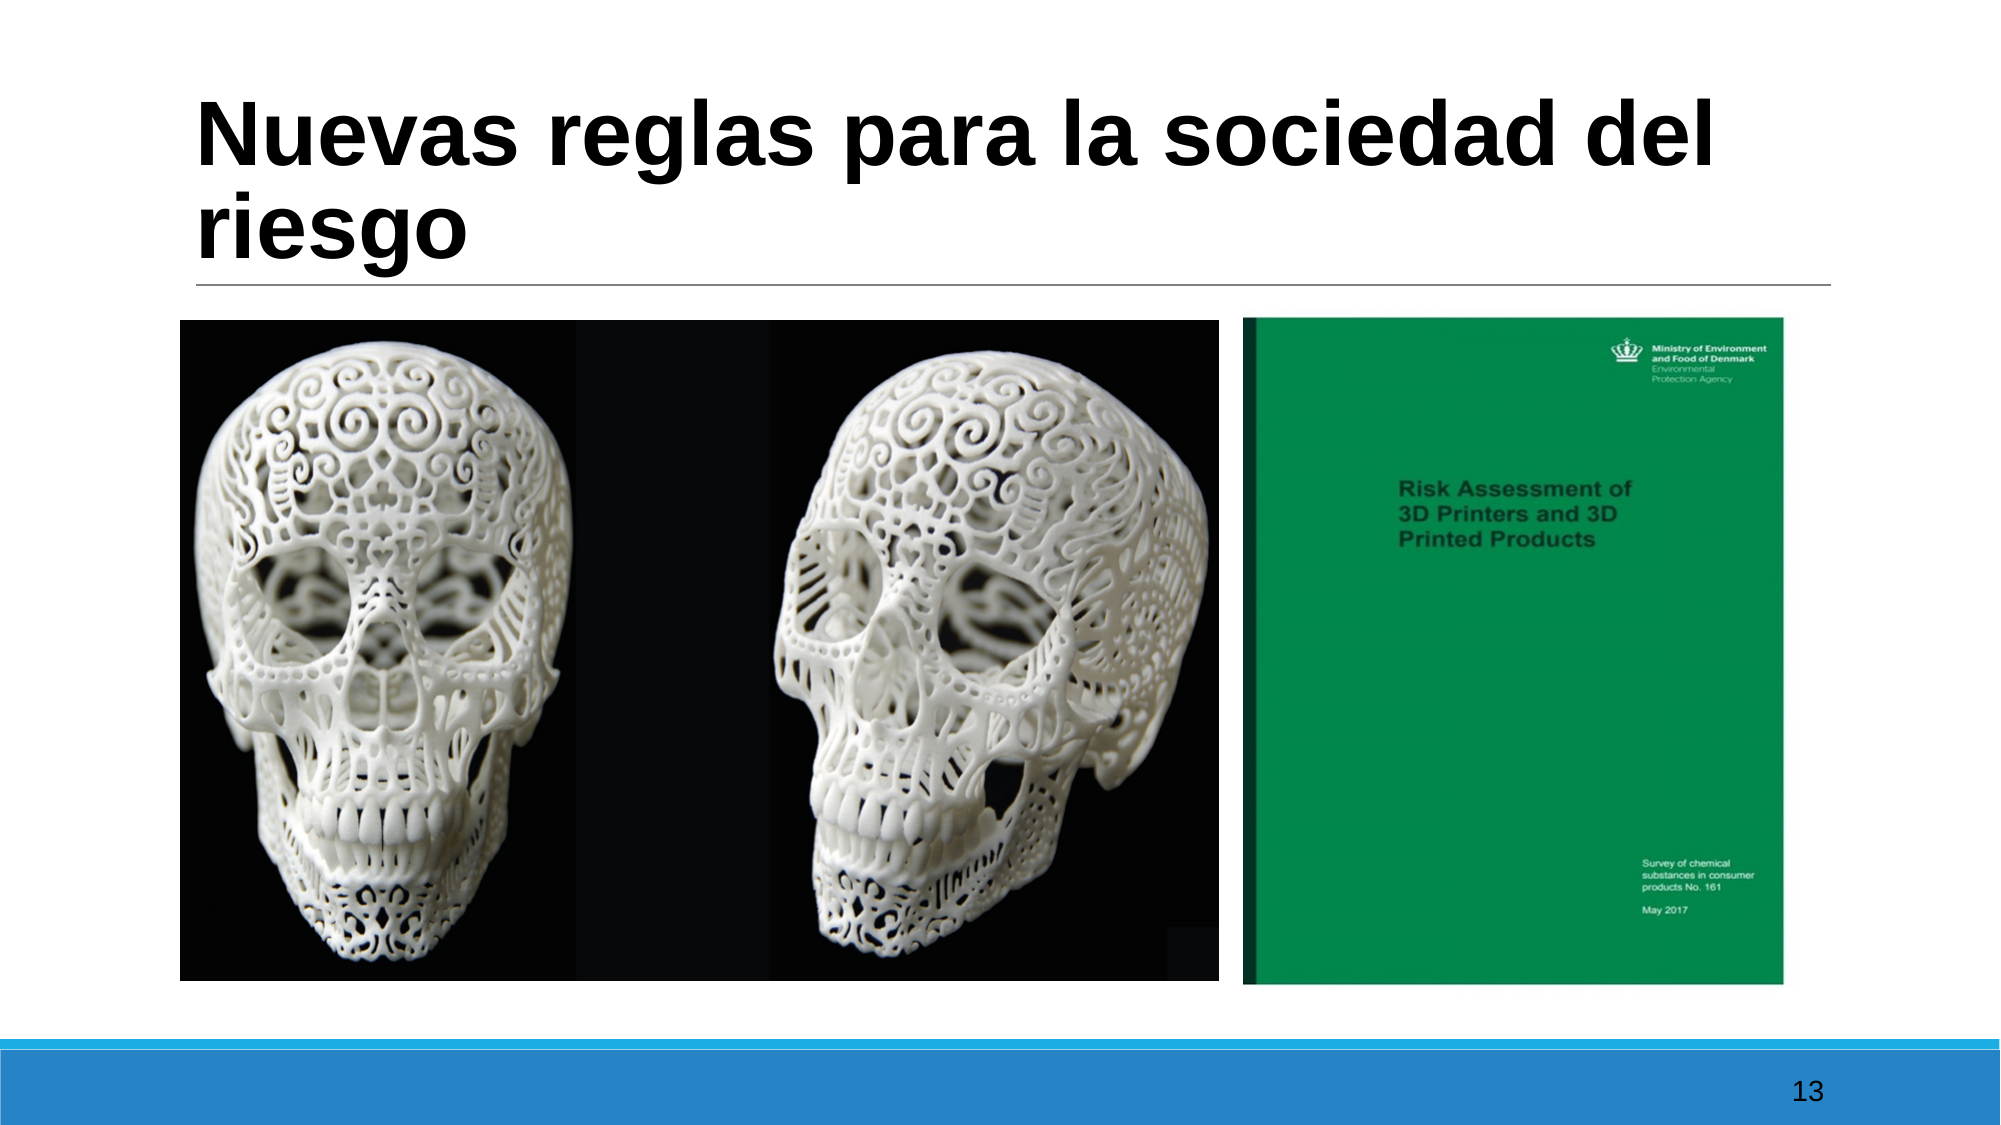

# Nuevas reglas para la sociedad del riesgo